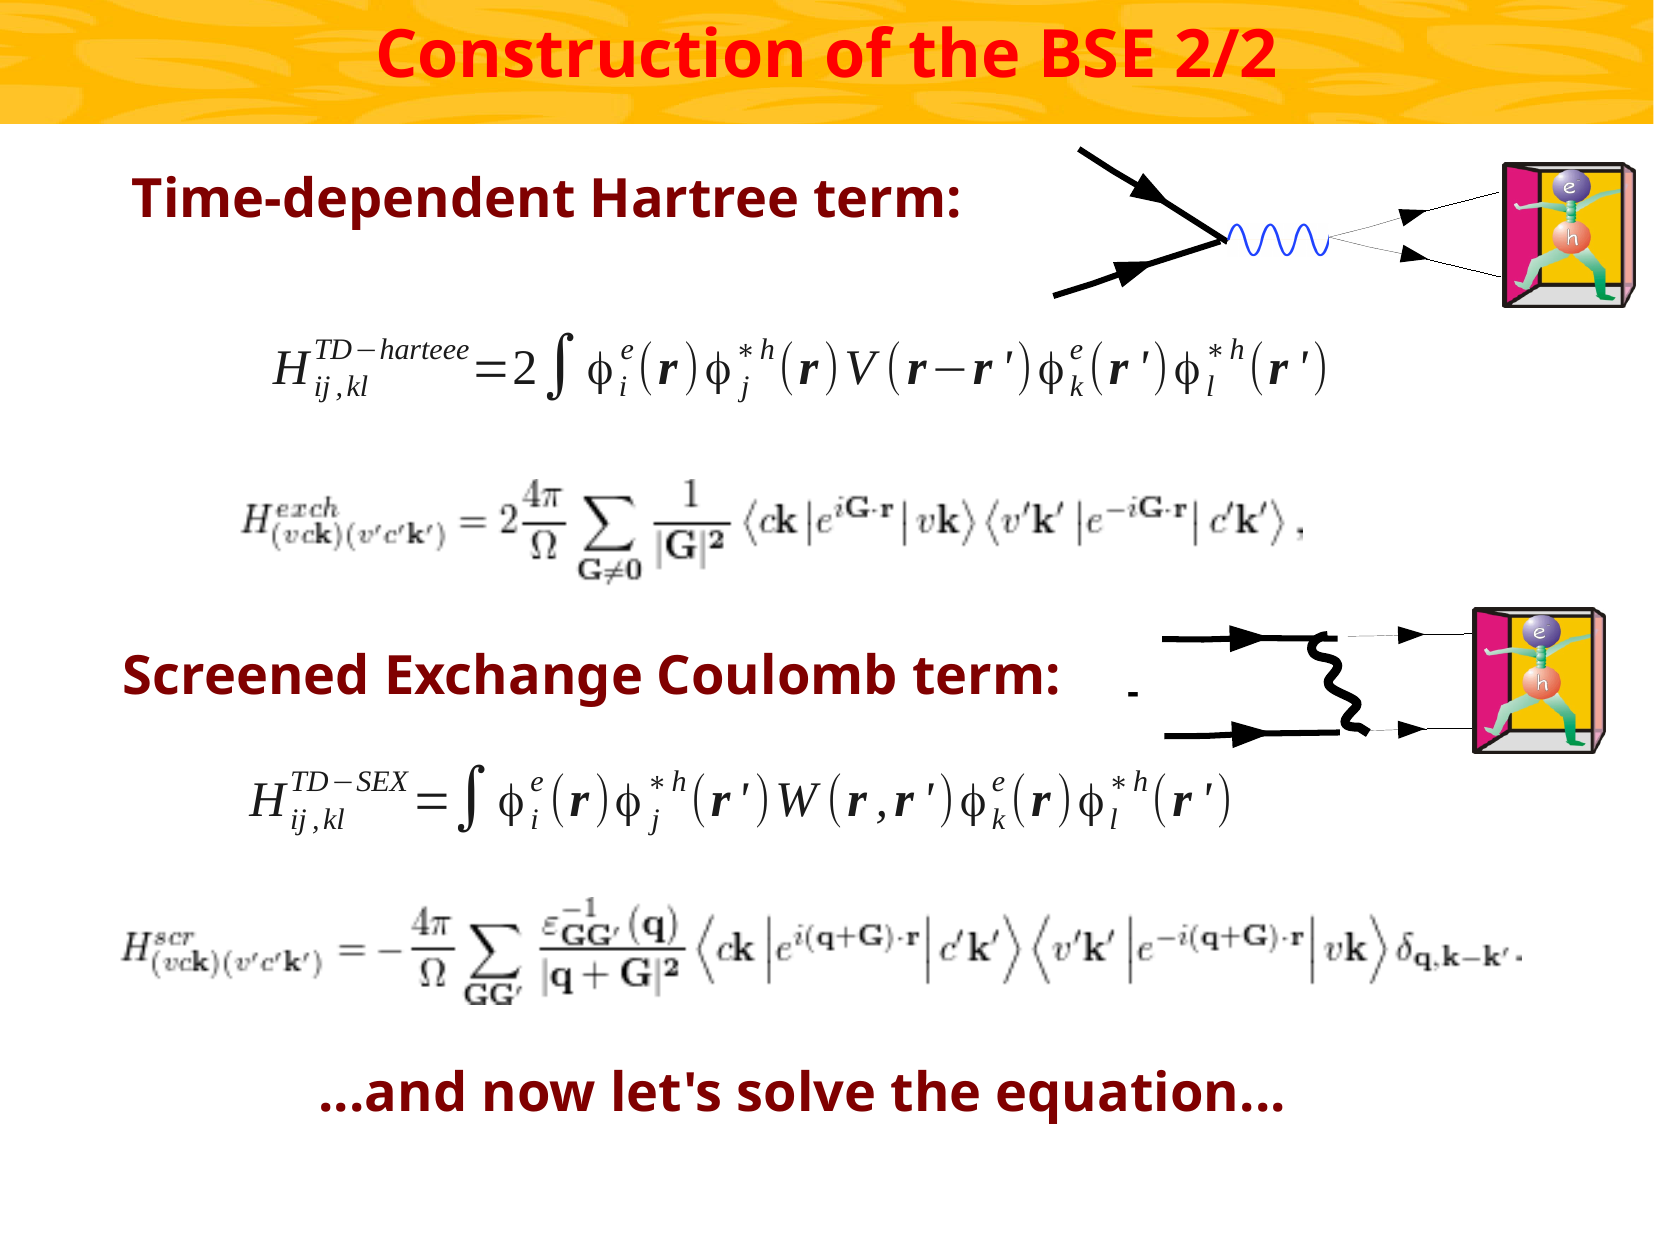

Construction of the BSE 2/2
Time-dependent Hartree term:
Screened Exchange Coulomb term:
-
...and now let's solve the equation...